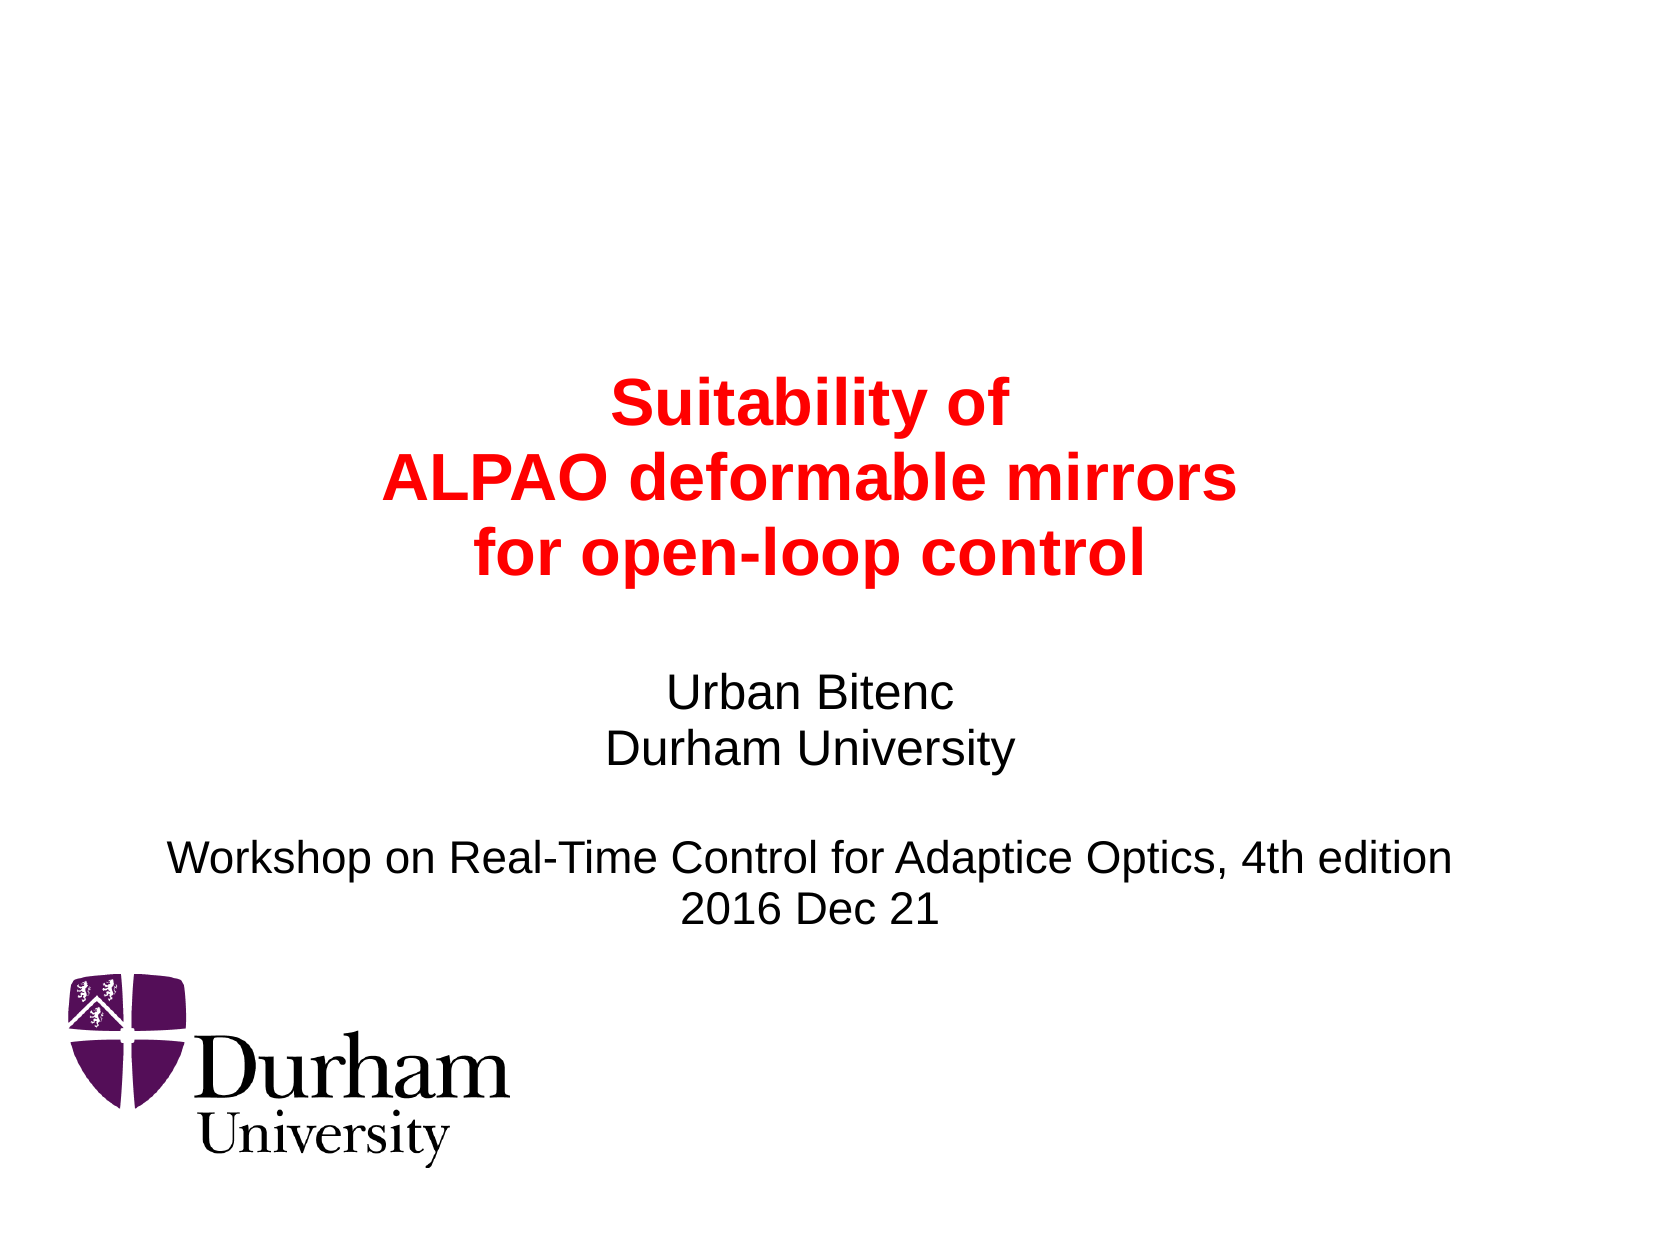

#
Suitability of
ALPAO deformable mirrors
for open-loop control
Urban Bitenc
Durham University
Workshop on Real-Time Control for Adaptice Optics, 4th edition
2016 Dec 21